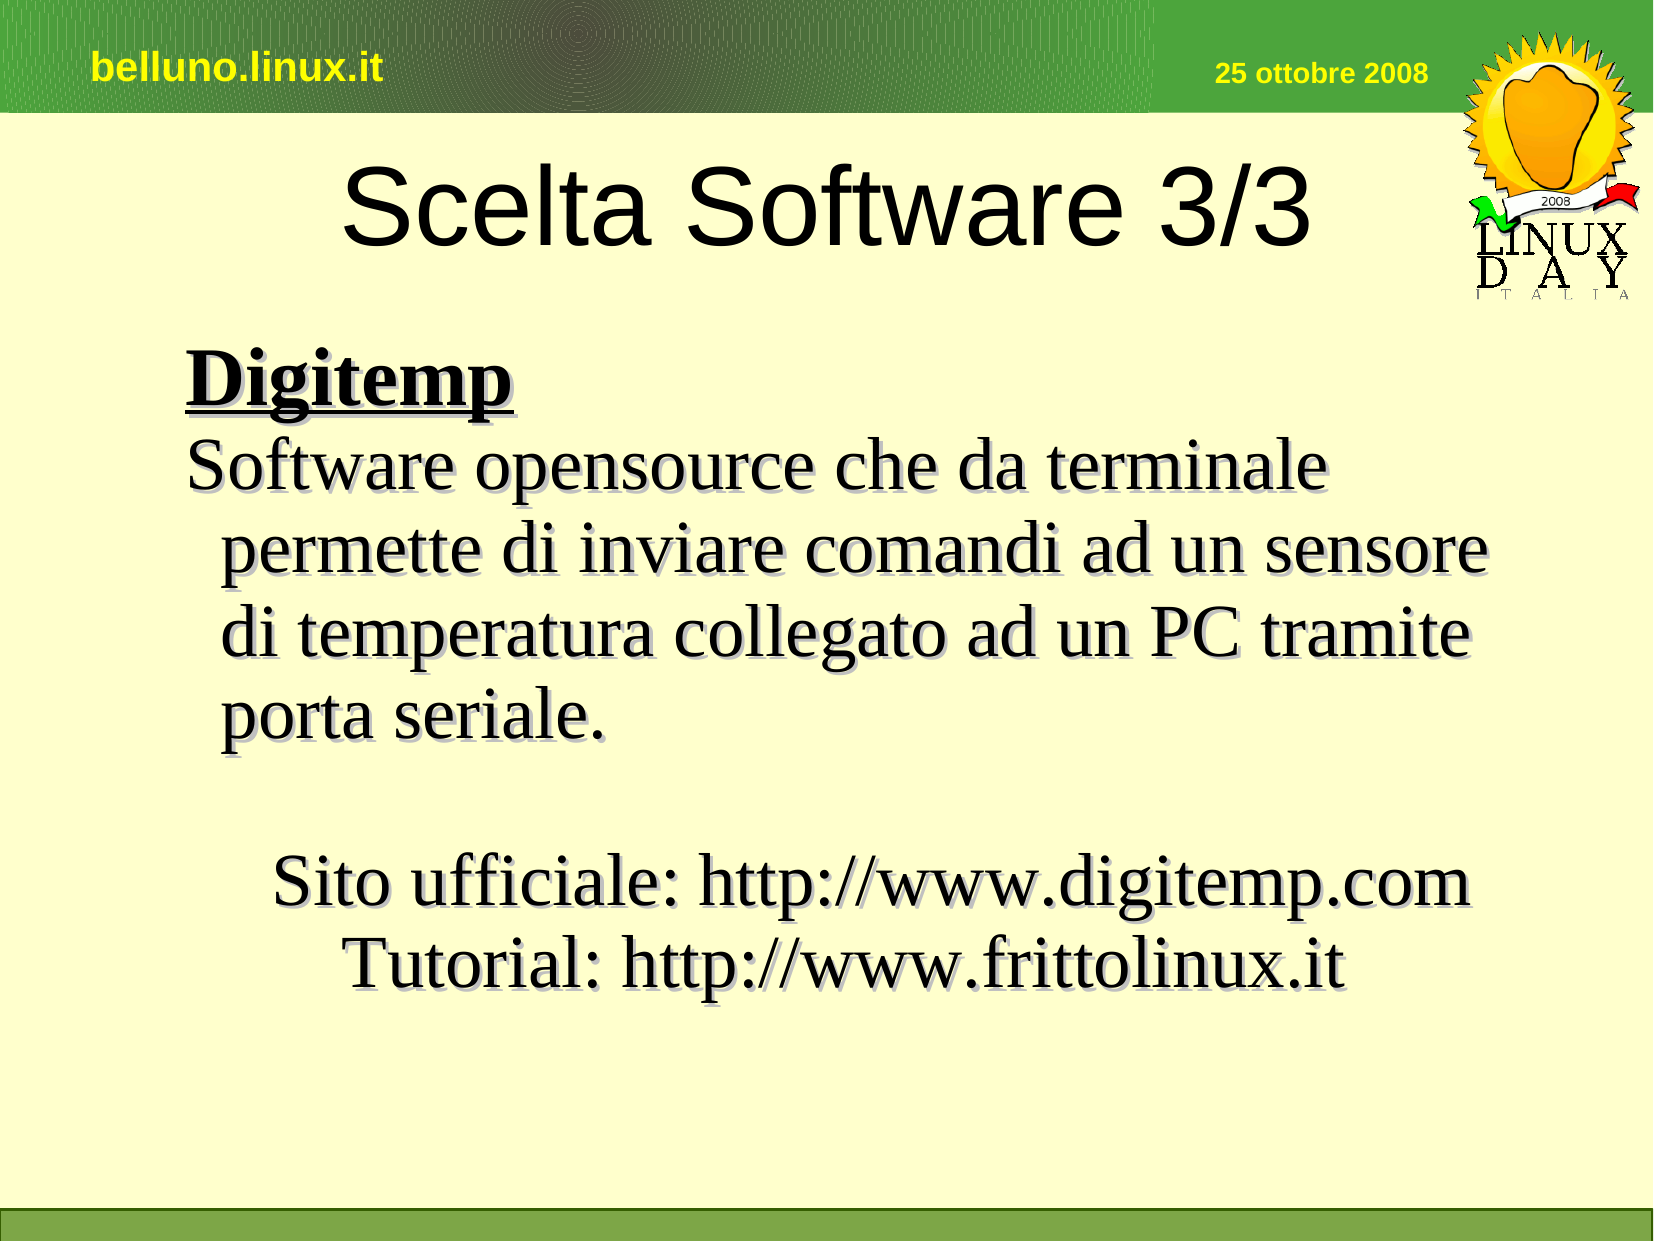

# Scelta Software 3/3
Digitemp
Software opensource che da terminale permette di inviare comandi ad un sensore di temperatura collegato ad un PC tramite porta seriale.
 Sito ufficiale: http://www.digitemp.com
Tutorial: http://www.frittolinux.it